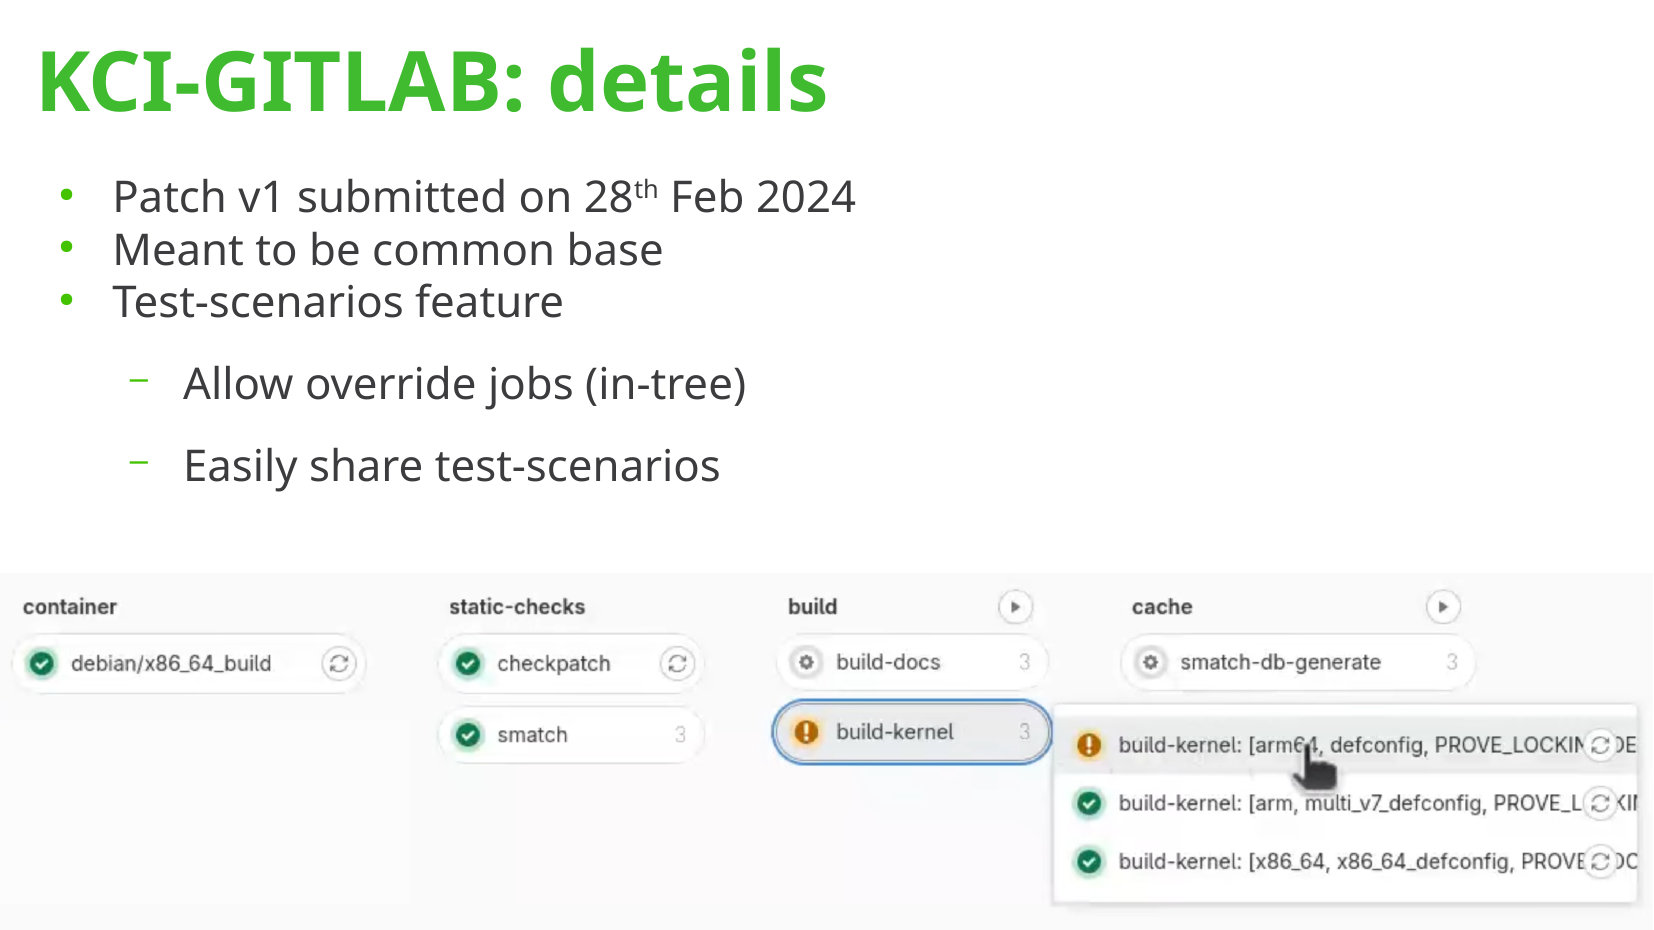

# KCI-GITLAB: details
Patch v1 submitted on 28th Feb 2024
Meant to be common base
Test-scenarios feature
Allow override jobs (in-tree)
Easily share test-scenarios